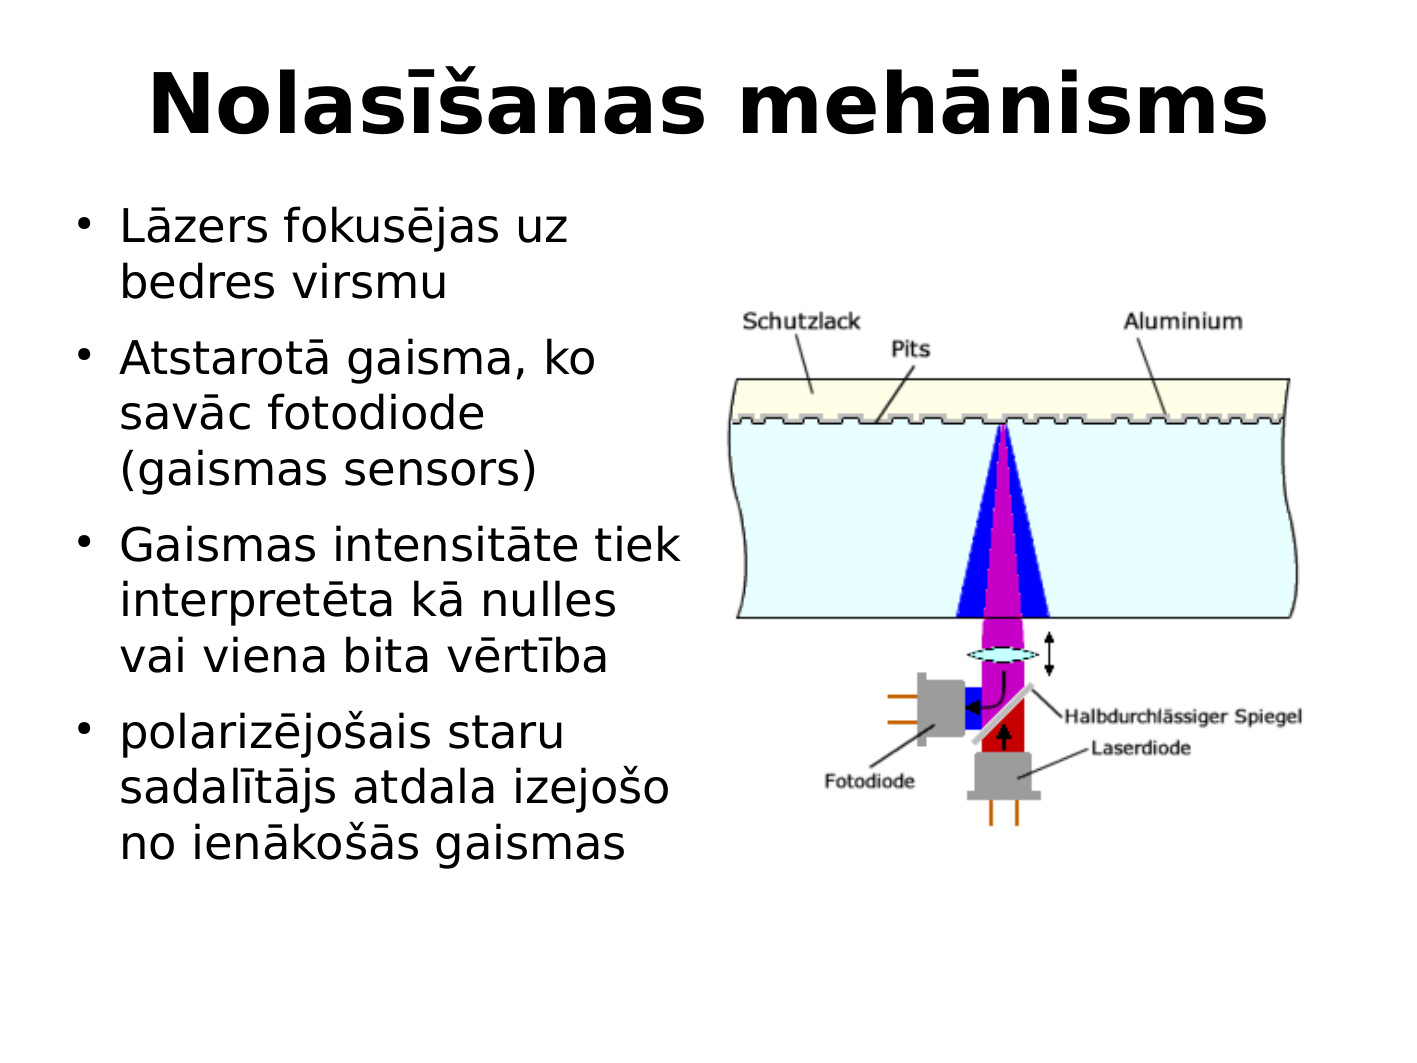

# Nolasīšanas mehānisms
Lāzers fokusējas uz bedres virsmu
Atstarotā gaisma, ko savāc fotodiode (gaismas sensors)
Gaismas intensitāte tiek interpretēta kā nulles vai viena bita vērtība
polarizējošais staru sadalītājs atdala izejošo no ienākošās gaismas